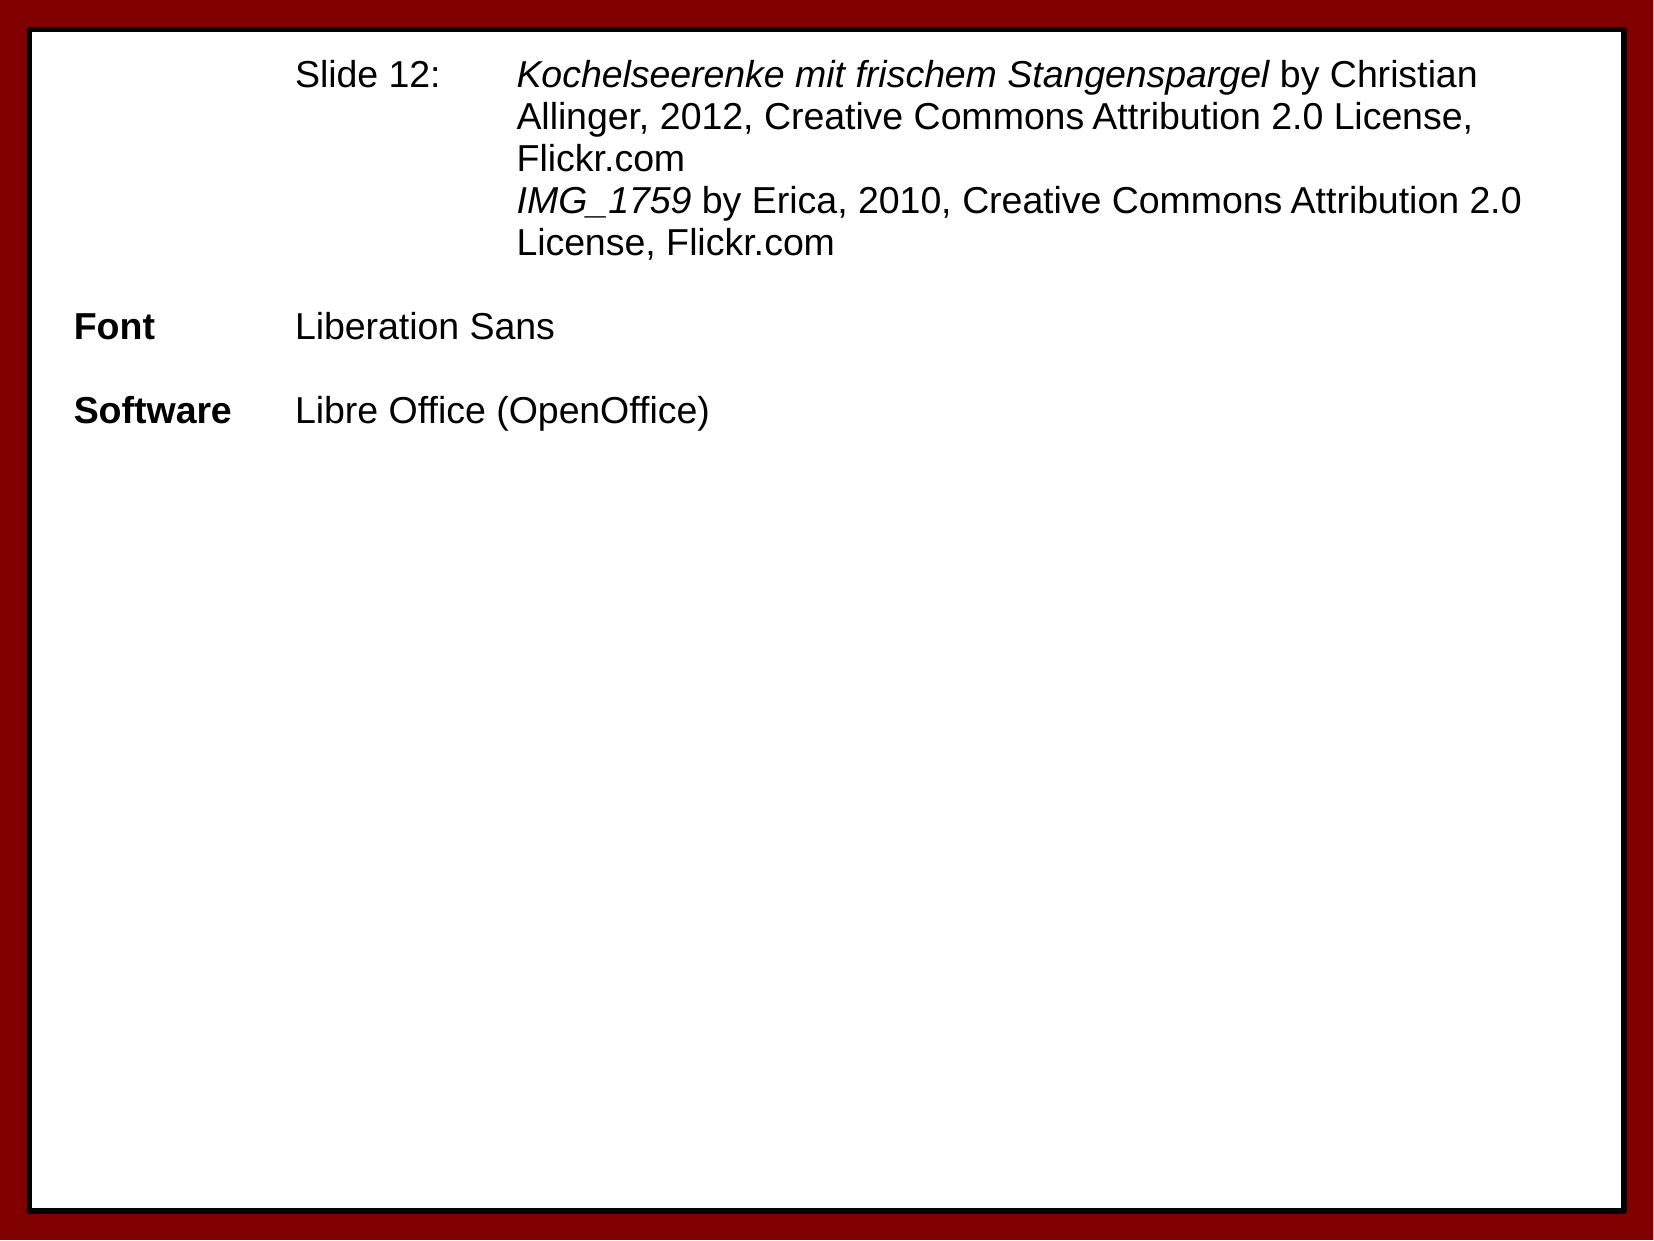

Slide 12:		Kochelseerenke mit frischem Stangenspargel by Christian
						Allinger, 2012, Creative Commons Attribution 2.0 License,
						Flickr.com
						IMG_1759 by Erica, 2010, Creative Commons Attribution 2.0
						License, Flickr.com
Font		Liberation Sans
Software	Libre Office (OpenOffice)